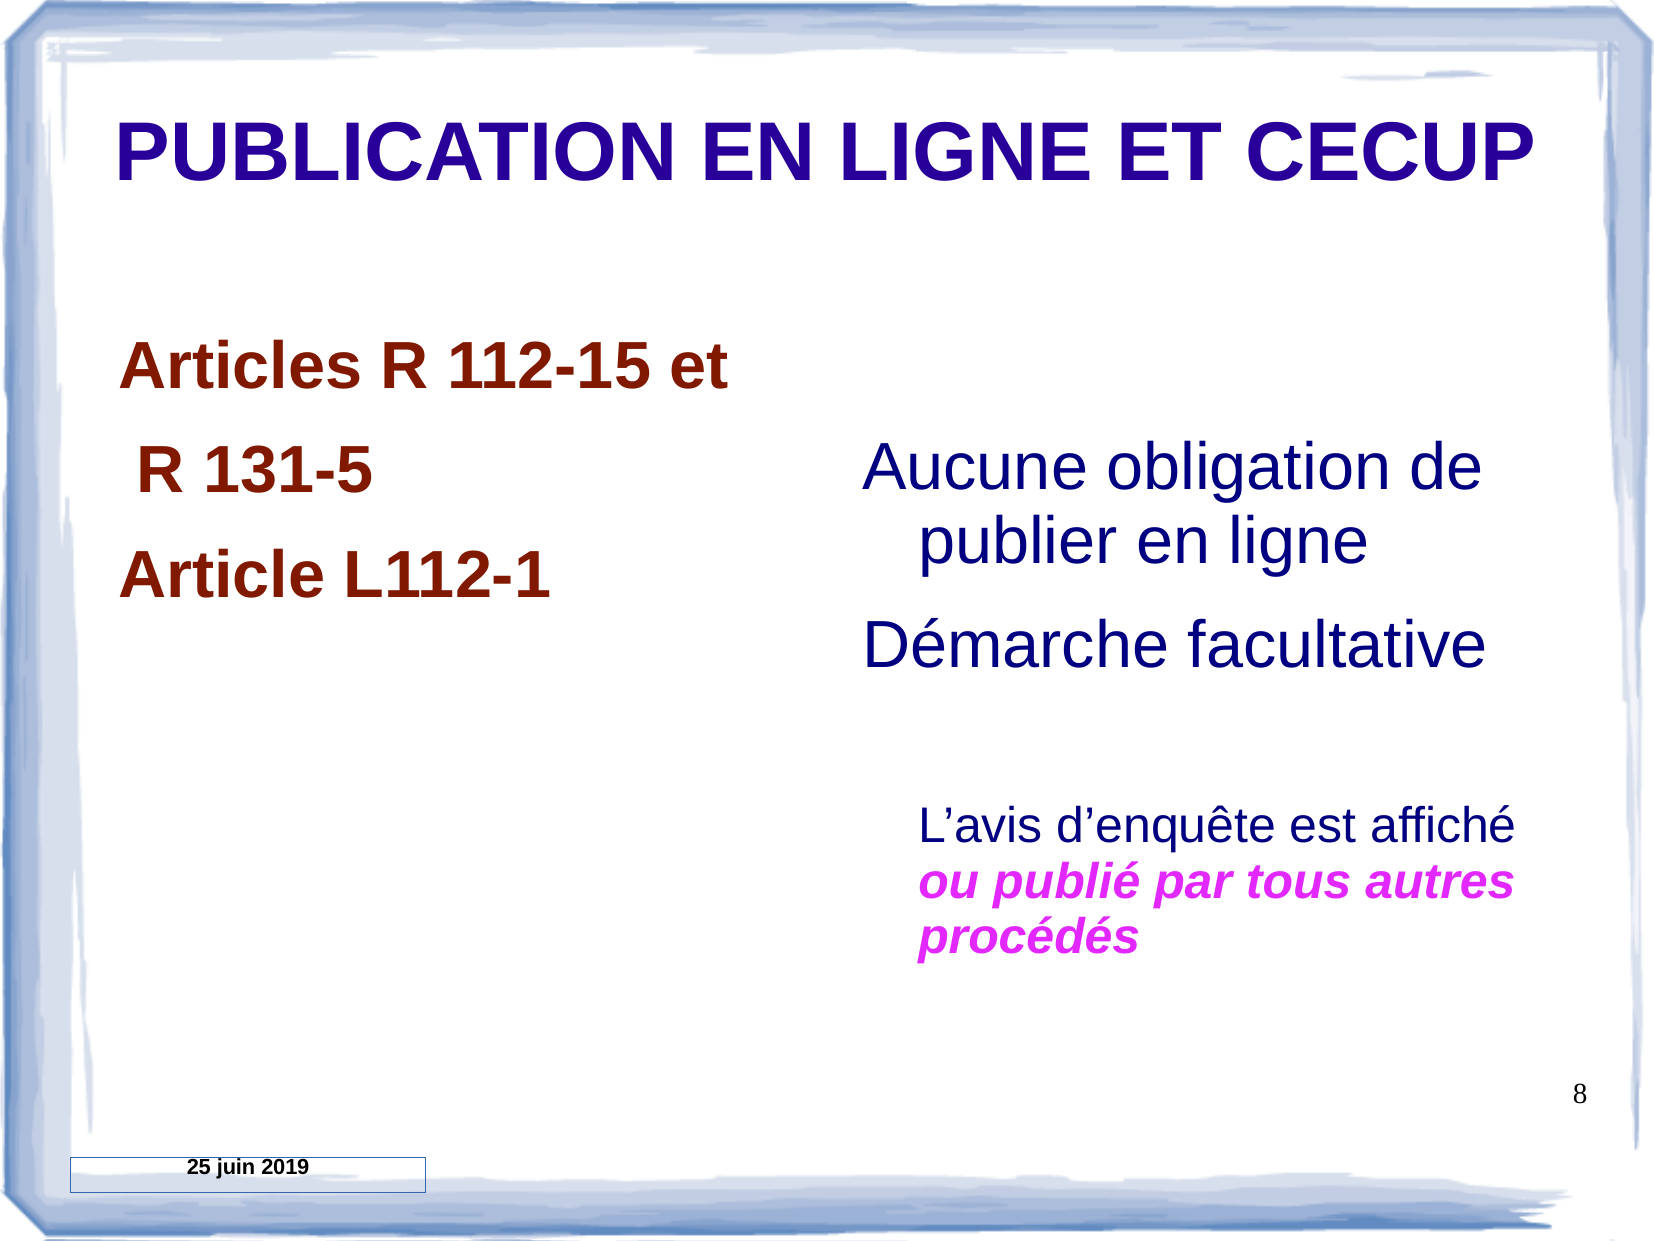

# PUBLICATION EN LIGNE ET CECUP
Articles R 112-15 et
 R 131-5
Article L112-1
Aucune obligation de publier en ligne
Démarche facultative
 L’avis d’enquête est affiché ou publié par tous autres procédés
8
25 juin 2019